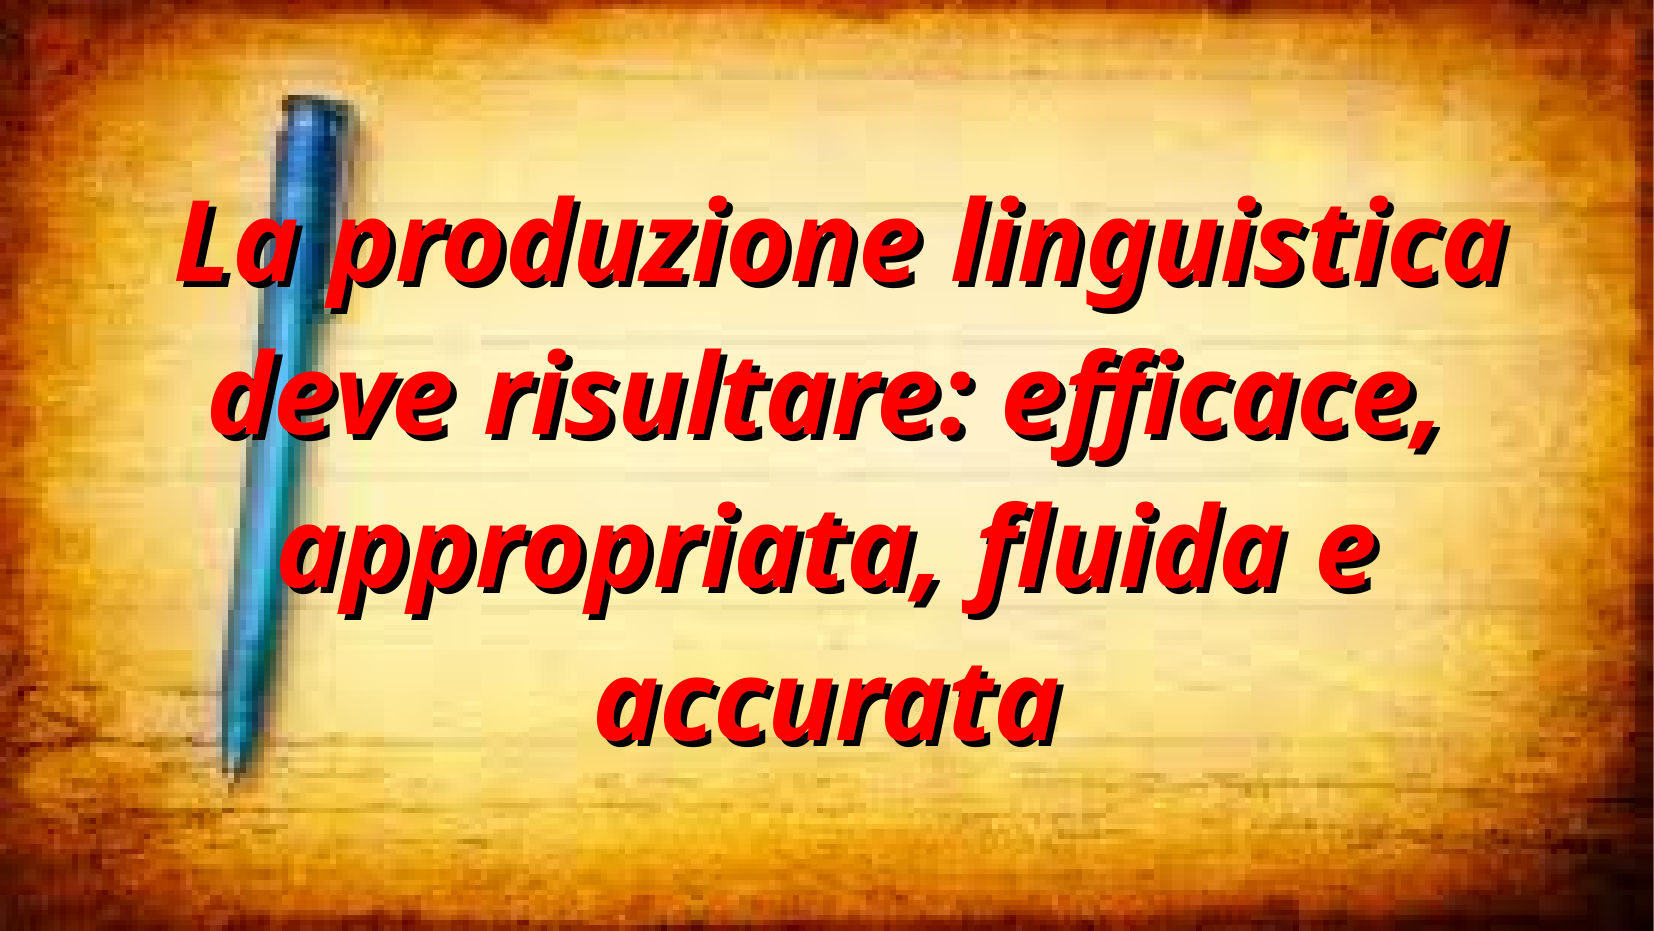

# La produzione linguistica deve risultare: efficace, appropriata, fluida e accurata